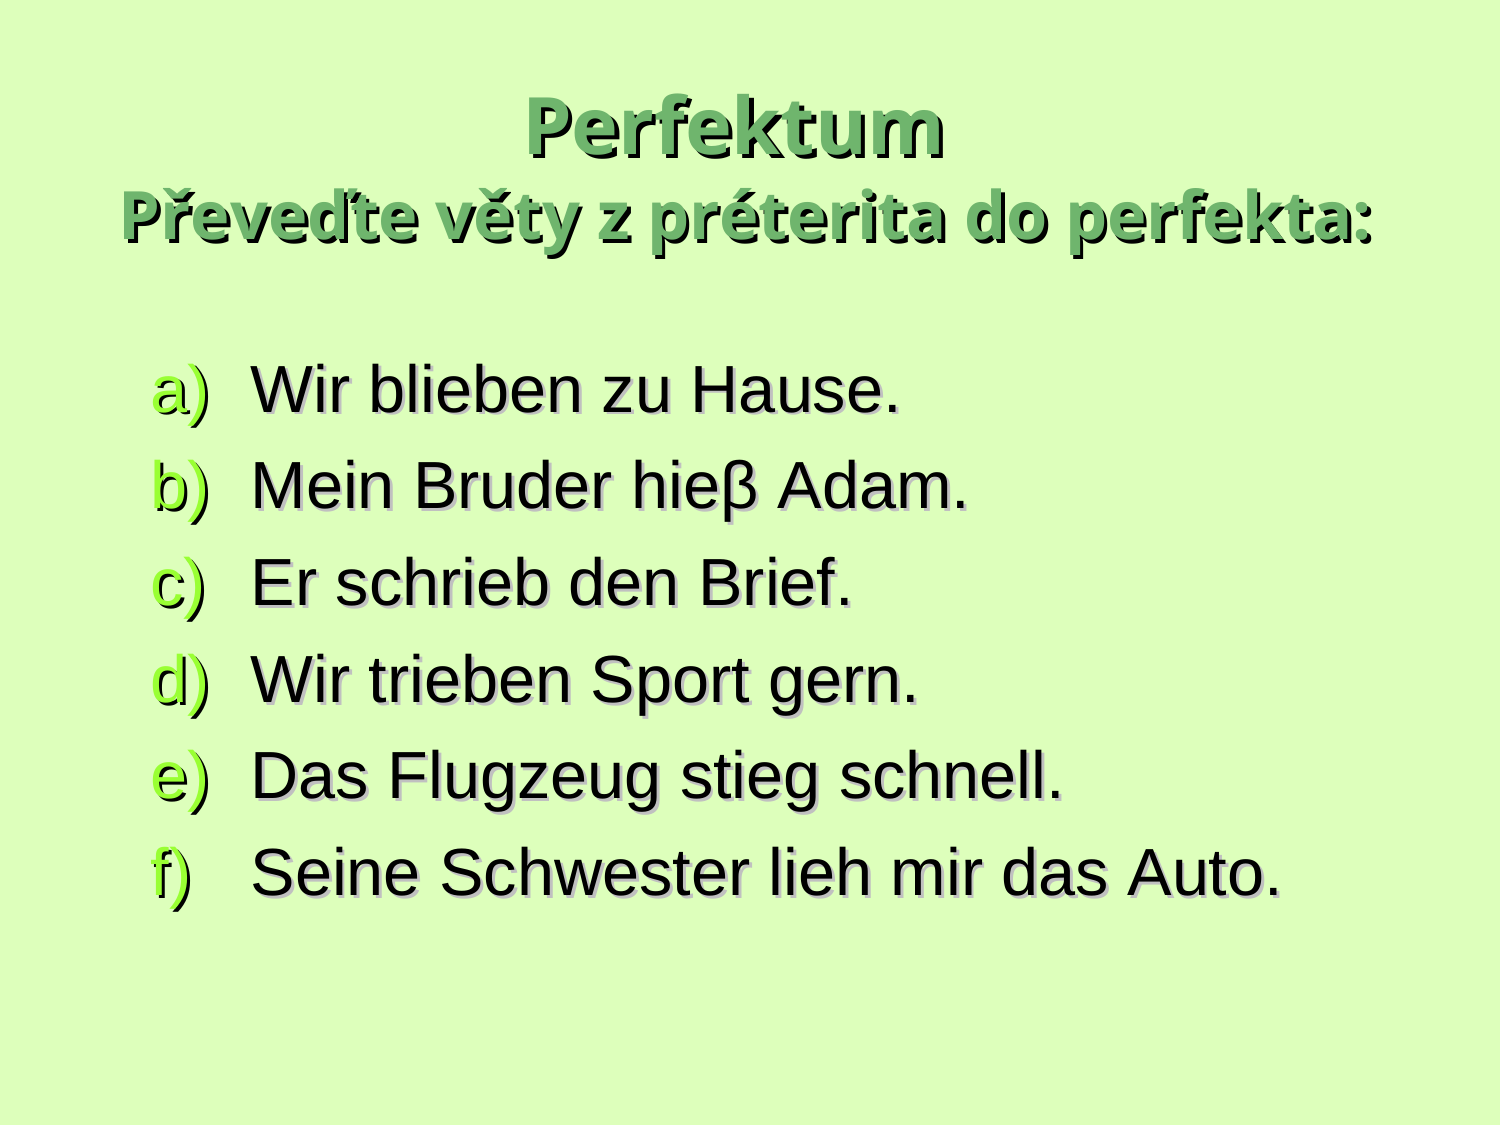

# Perfektum Převeďte věty z préterita do perfekta:
Wir blieben zu Hause.
Mein Bruder hieβ Adam.
Er schrieb den Brief.
Wir trieben Sport gern.
Das Flugzeug stieg schnell.
Seine Schwester lieh mir das Auto.